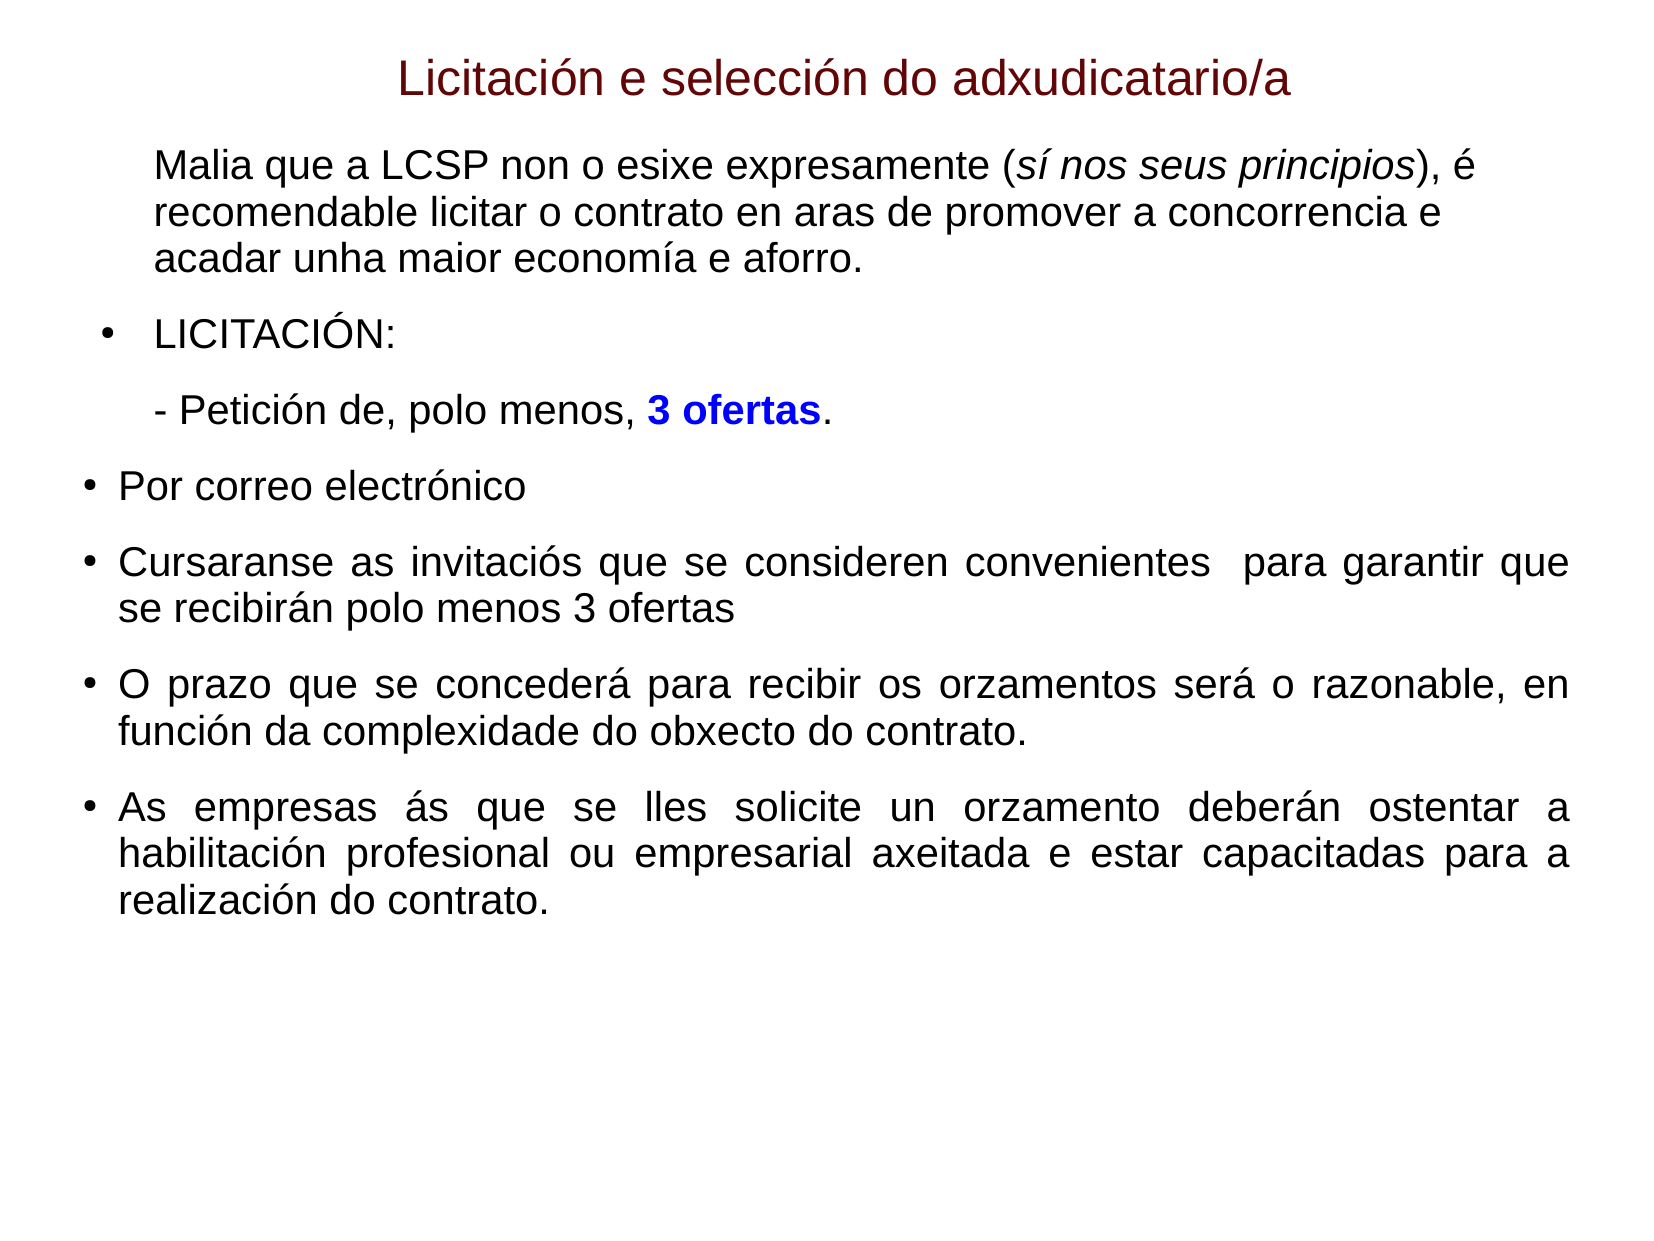

# Licitación e selección do adxudicatario/a
Malia que a LCSP non o esixe expresamente (sí nos seus principios), é recomendable licitar o contrato en aras de promover a concorrencia e acadar unha maior economía e aforro.
LICITACIÓN:
- Petición de, polo menos, 3 ofertas.
Por correo electrónico
Cursaranse as invitaciós que se consideren convenientes para garantir que se recibirán polo menos 3 ofertas
O prazo que se concederá para recibir os orzamentos será o razonable, en función da complexidade do obxecto do contrato.
As empresas ás que se lles solicite un orzamento deberán ostentar a habilitación profesional ou empresarial axeitada e estar capacitadas para a realización do contrato.